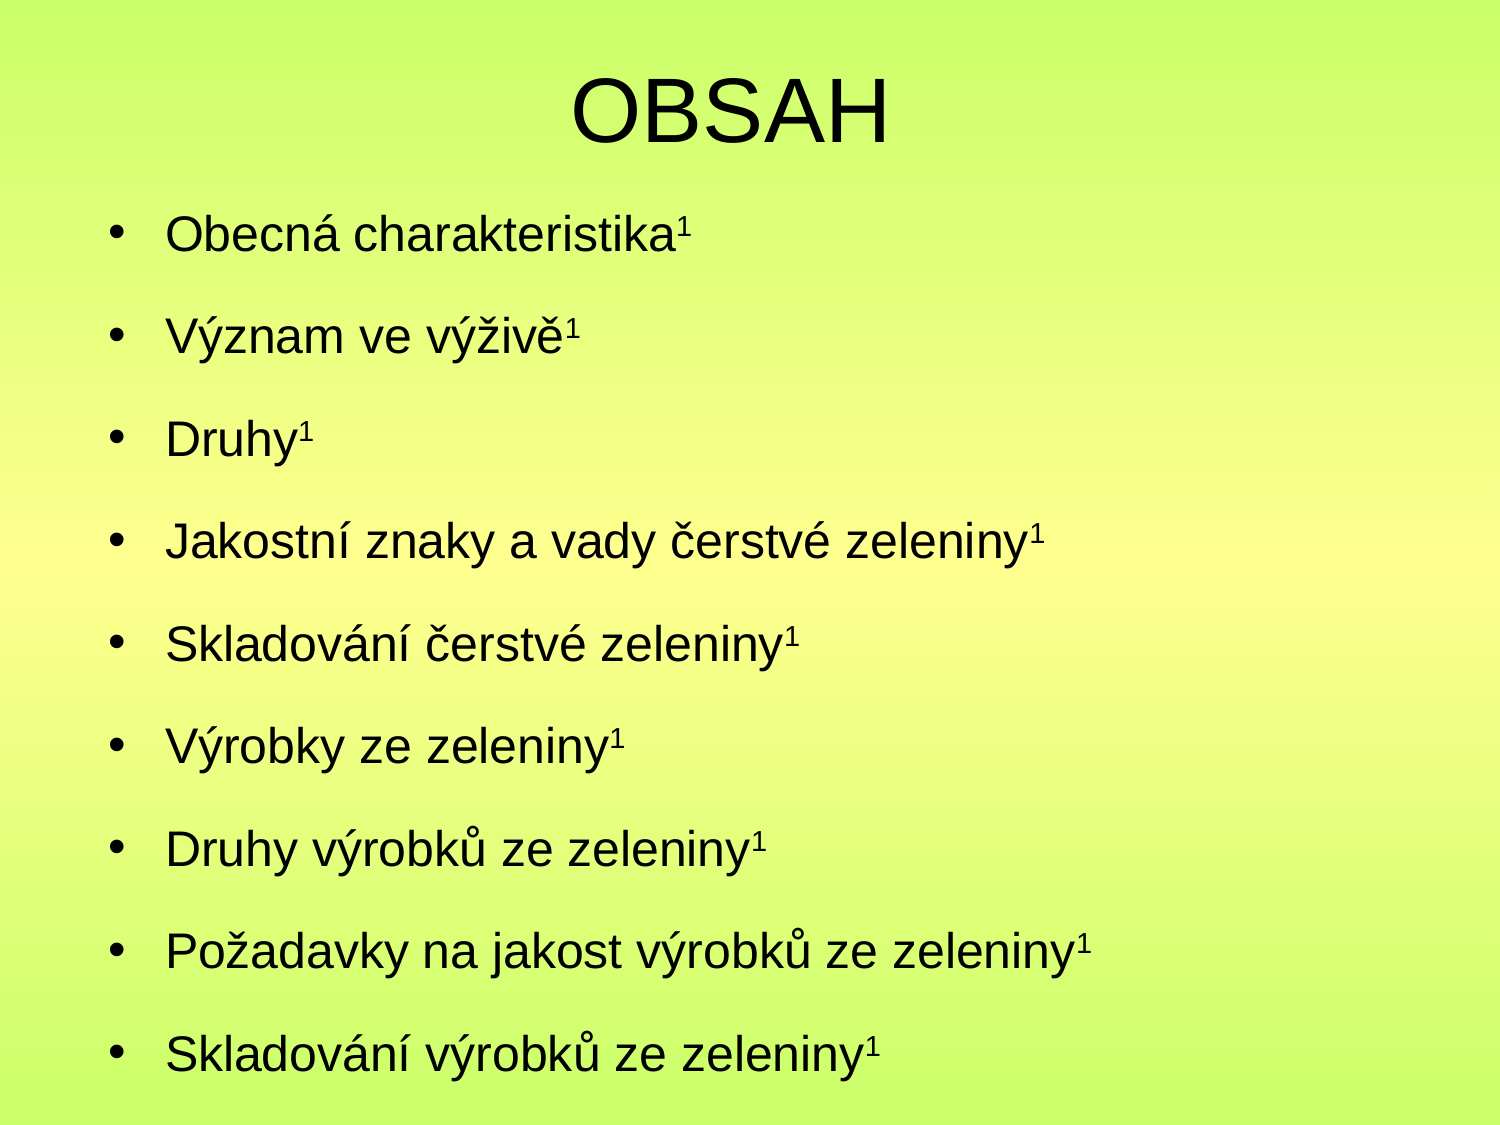

# OBSAH
Obecná charakteristika1
Význam ve výživě1
Druhy1
Jakostní znaky a vady čerstvé zeleniny1
Skladování čerstvé zeleniny1
Výrobky ze zeleniny1
Druhy výrobků ze zeleniny1
Požadavky na jakost výrobků ze zeleniny1
Skladování výrobků ze zeleniny1